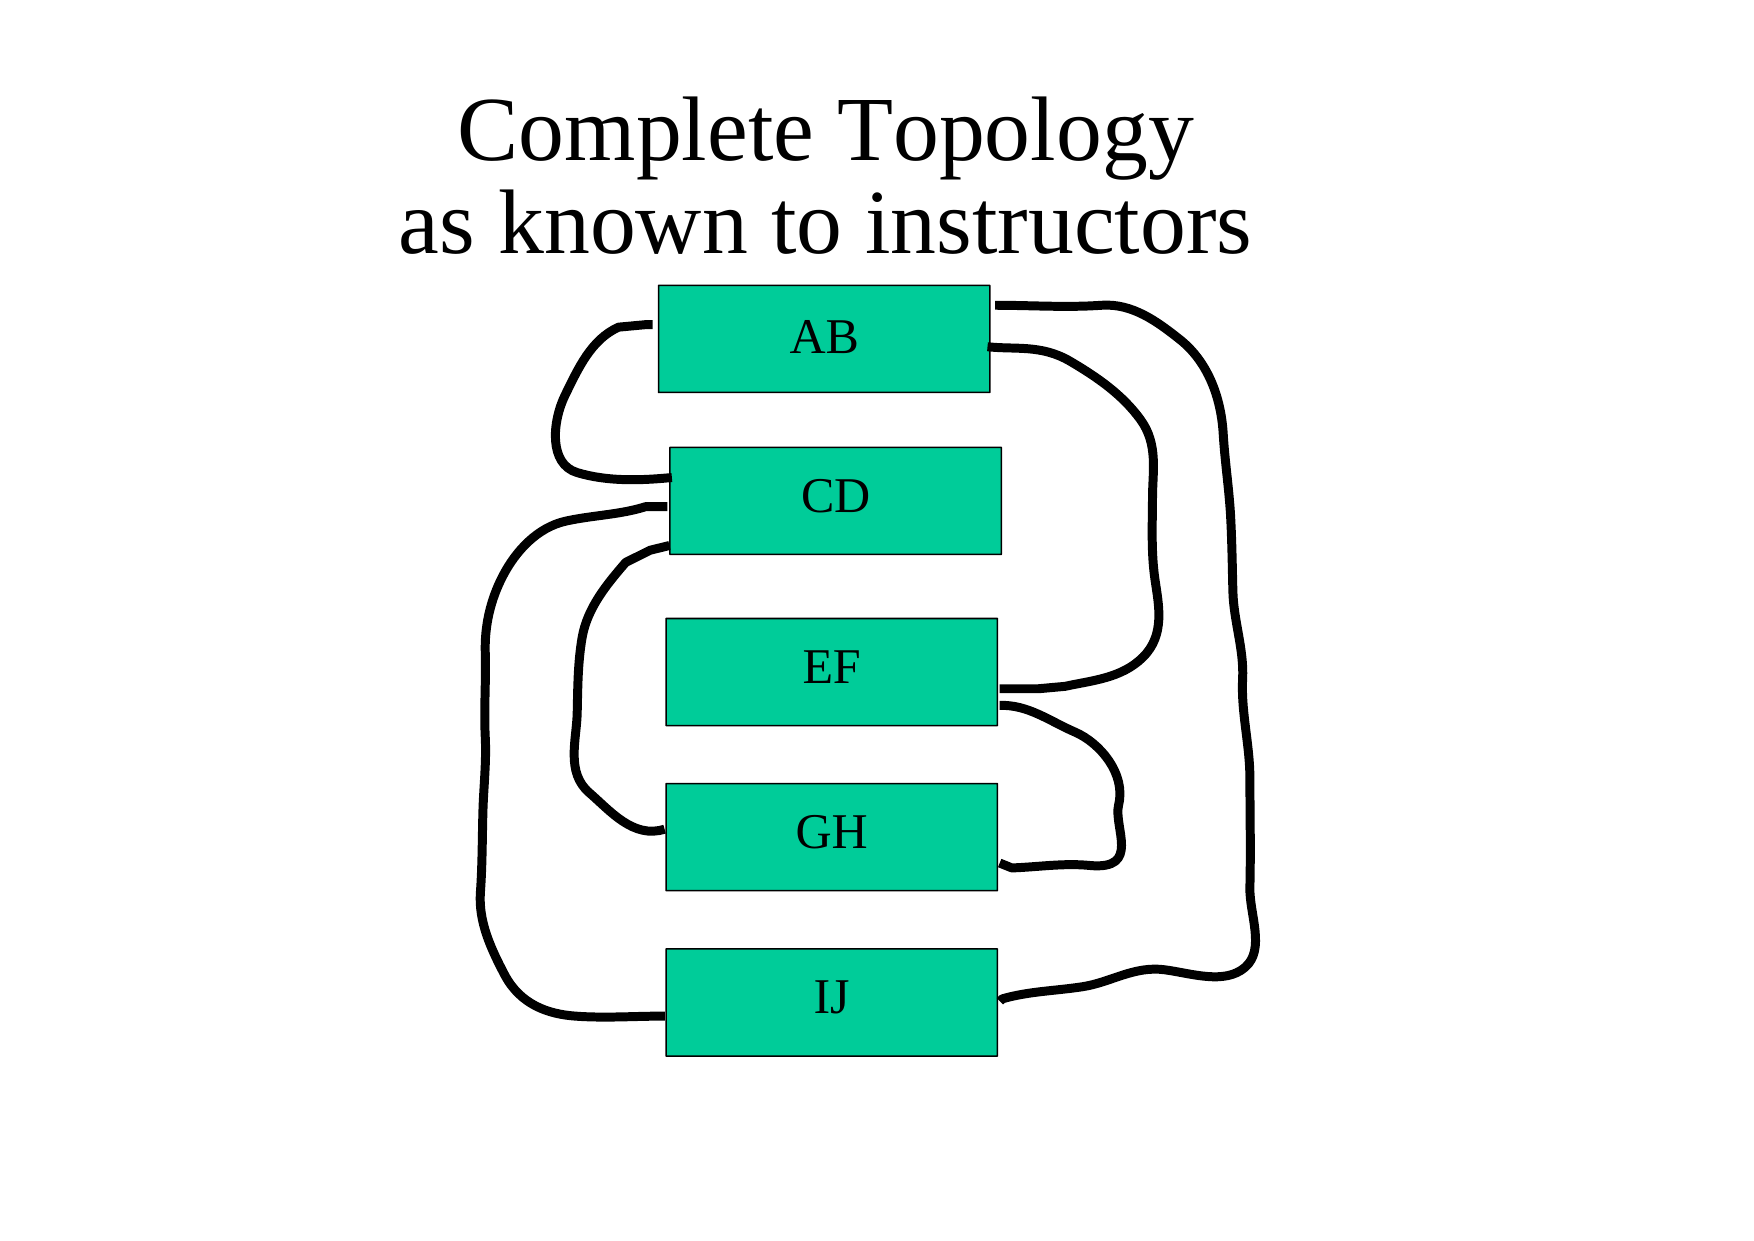

Complete Topology
as known to instructors
AB
CD
EF
GH
IJ